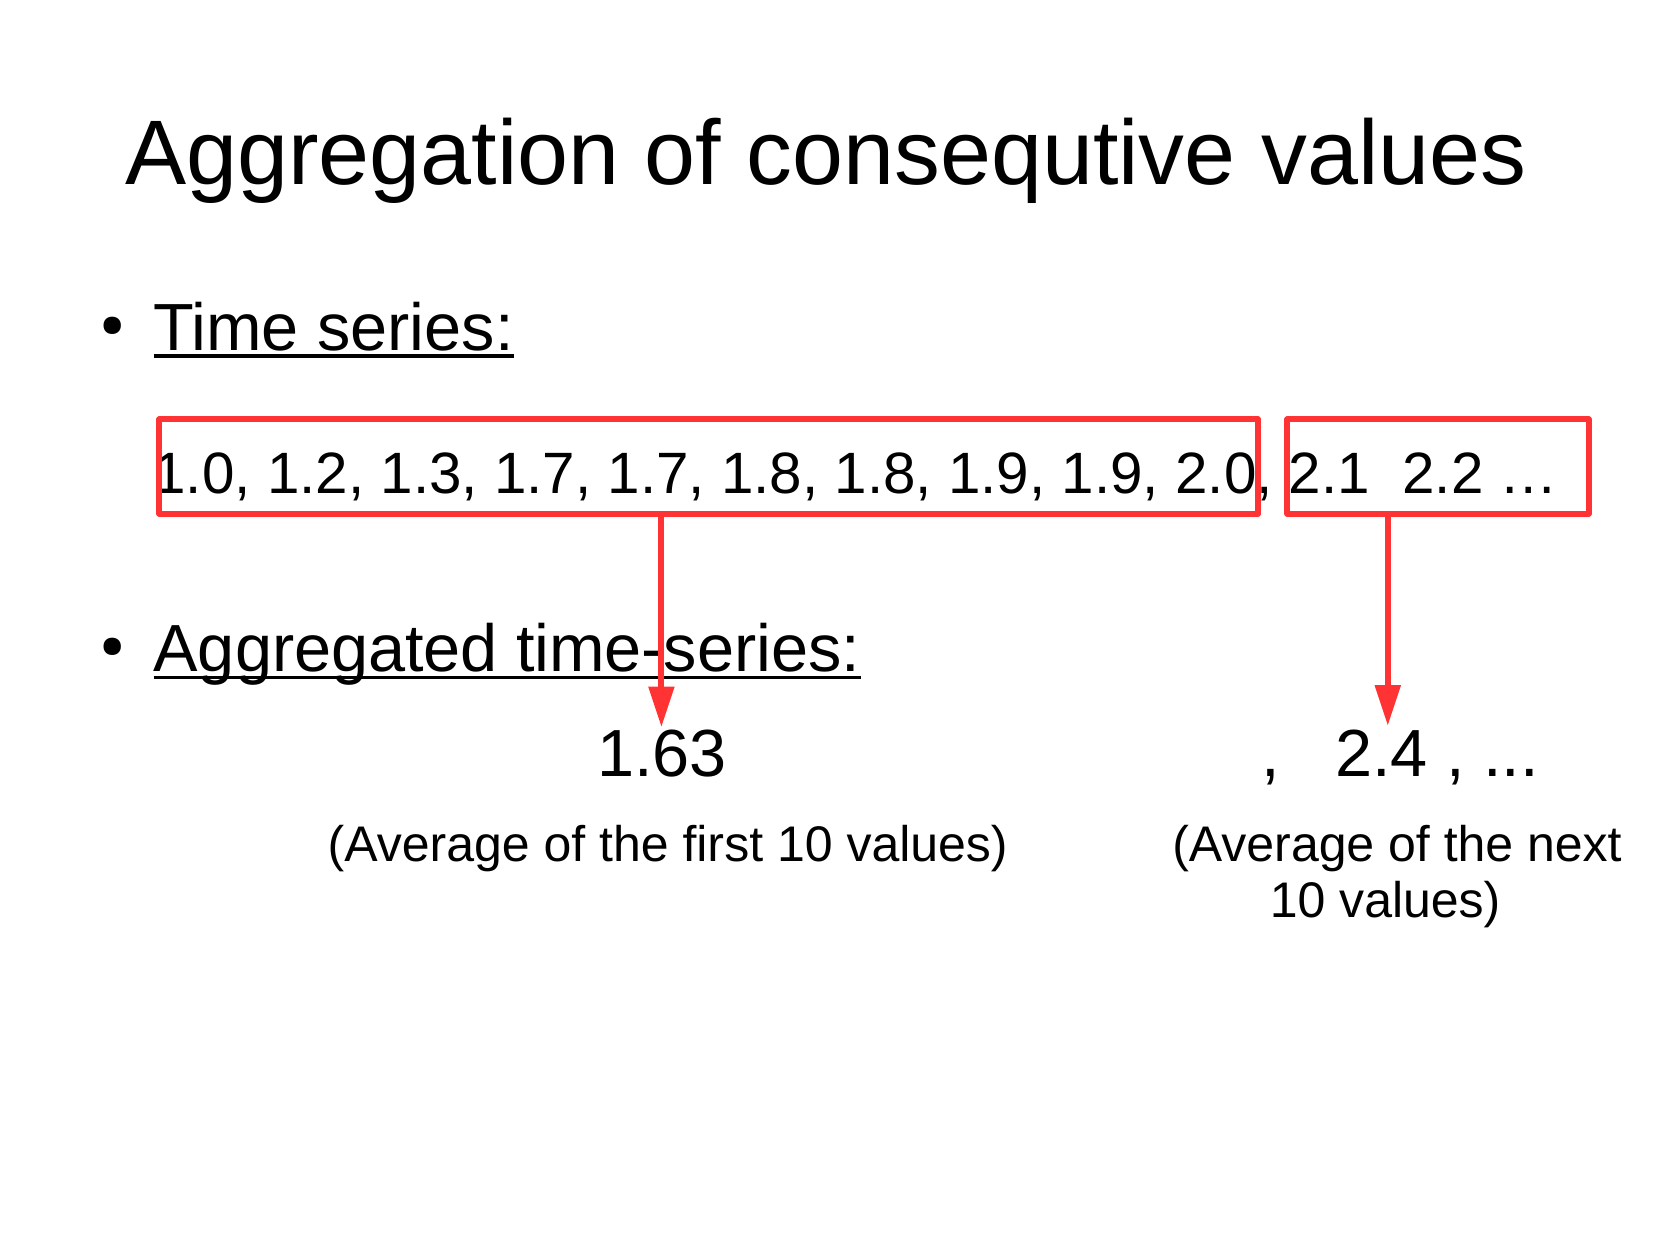

# Aggregation of consequtive values
Time series:
1.0, 1.2, 1.3, 1.7, 1.7, 1.8, 1.8, 1.9, 1.9, 2.0, 2.1 2.2 …
Aggregated time-series:
 1.63 , 2.4 , ...
(Average of the first 10 values)
(Average of the next
 10 values)